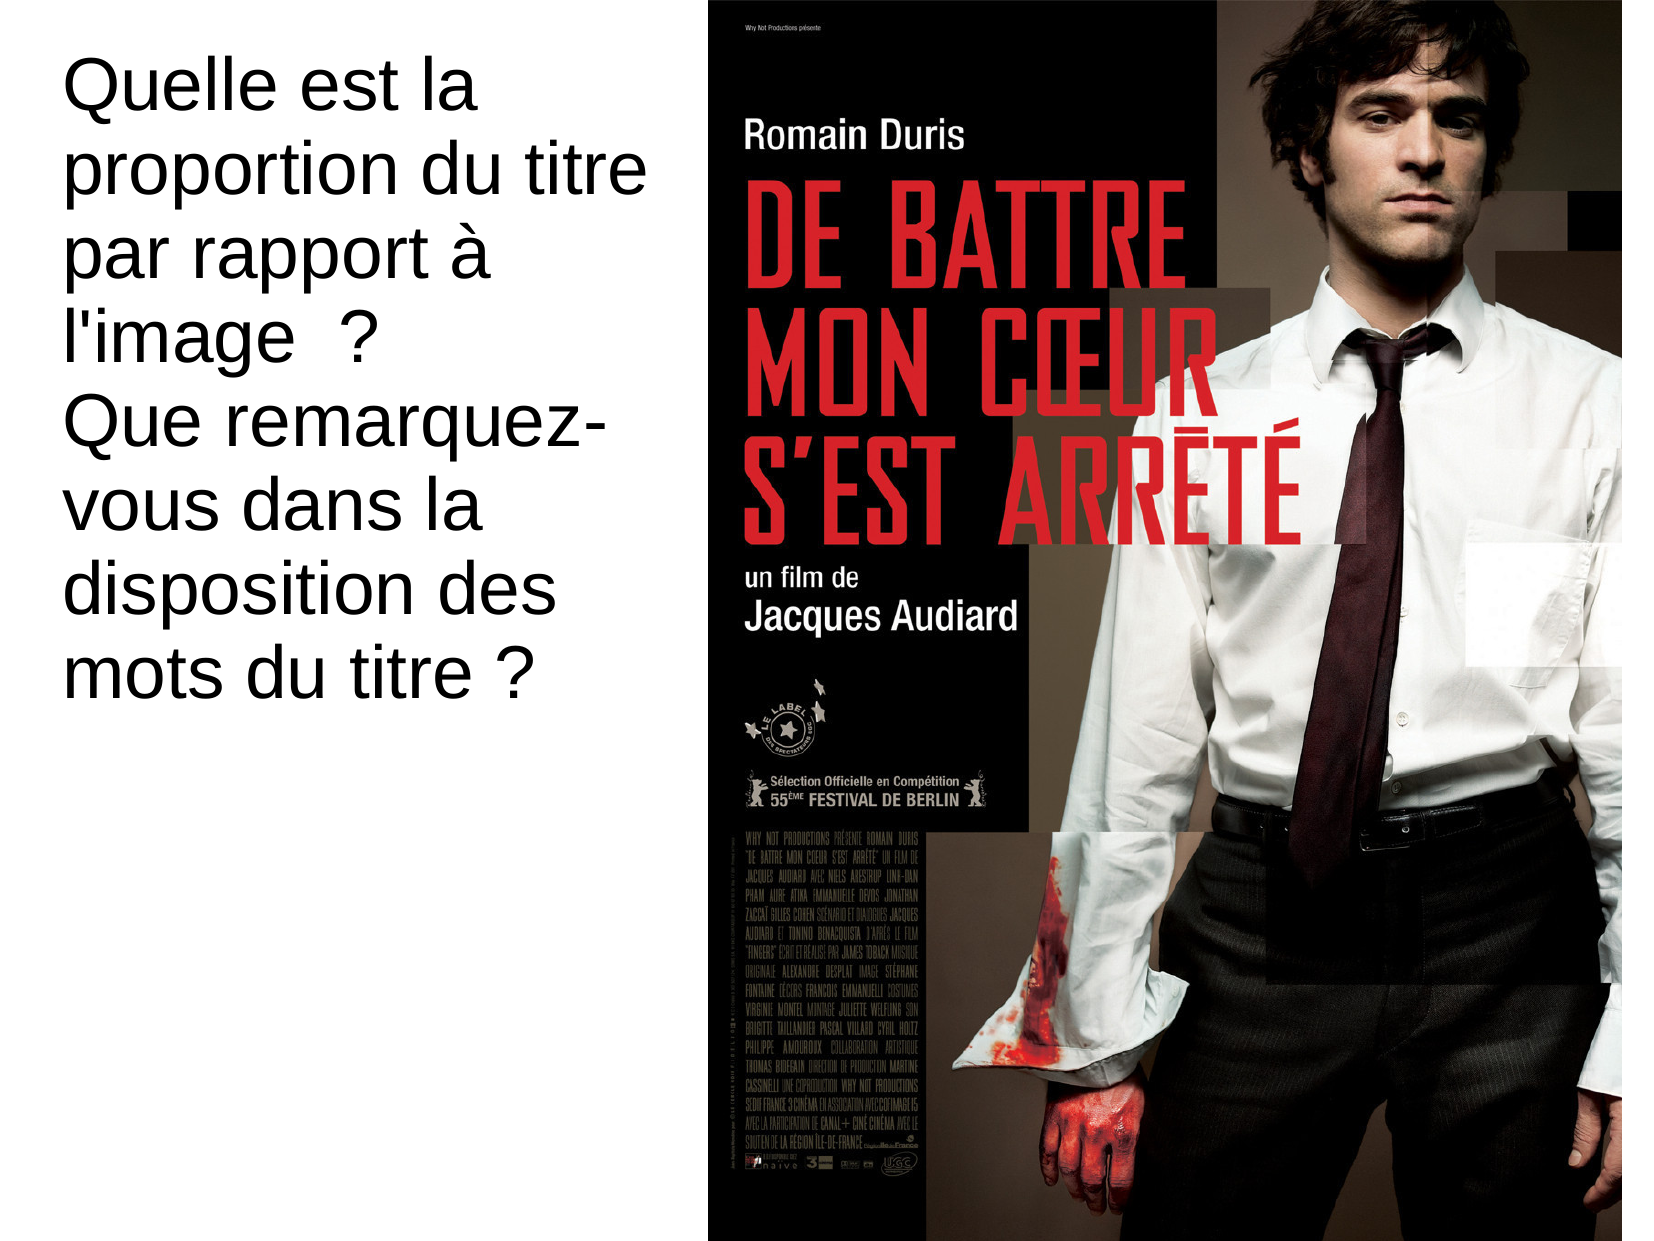

Quelle est la proportion du titre par rapport à l'image  ?
Que remarquez-vous dans la disposition des mots du titre ?
#